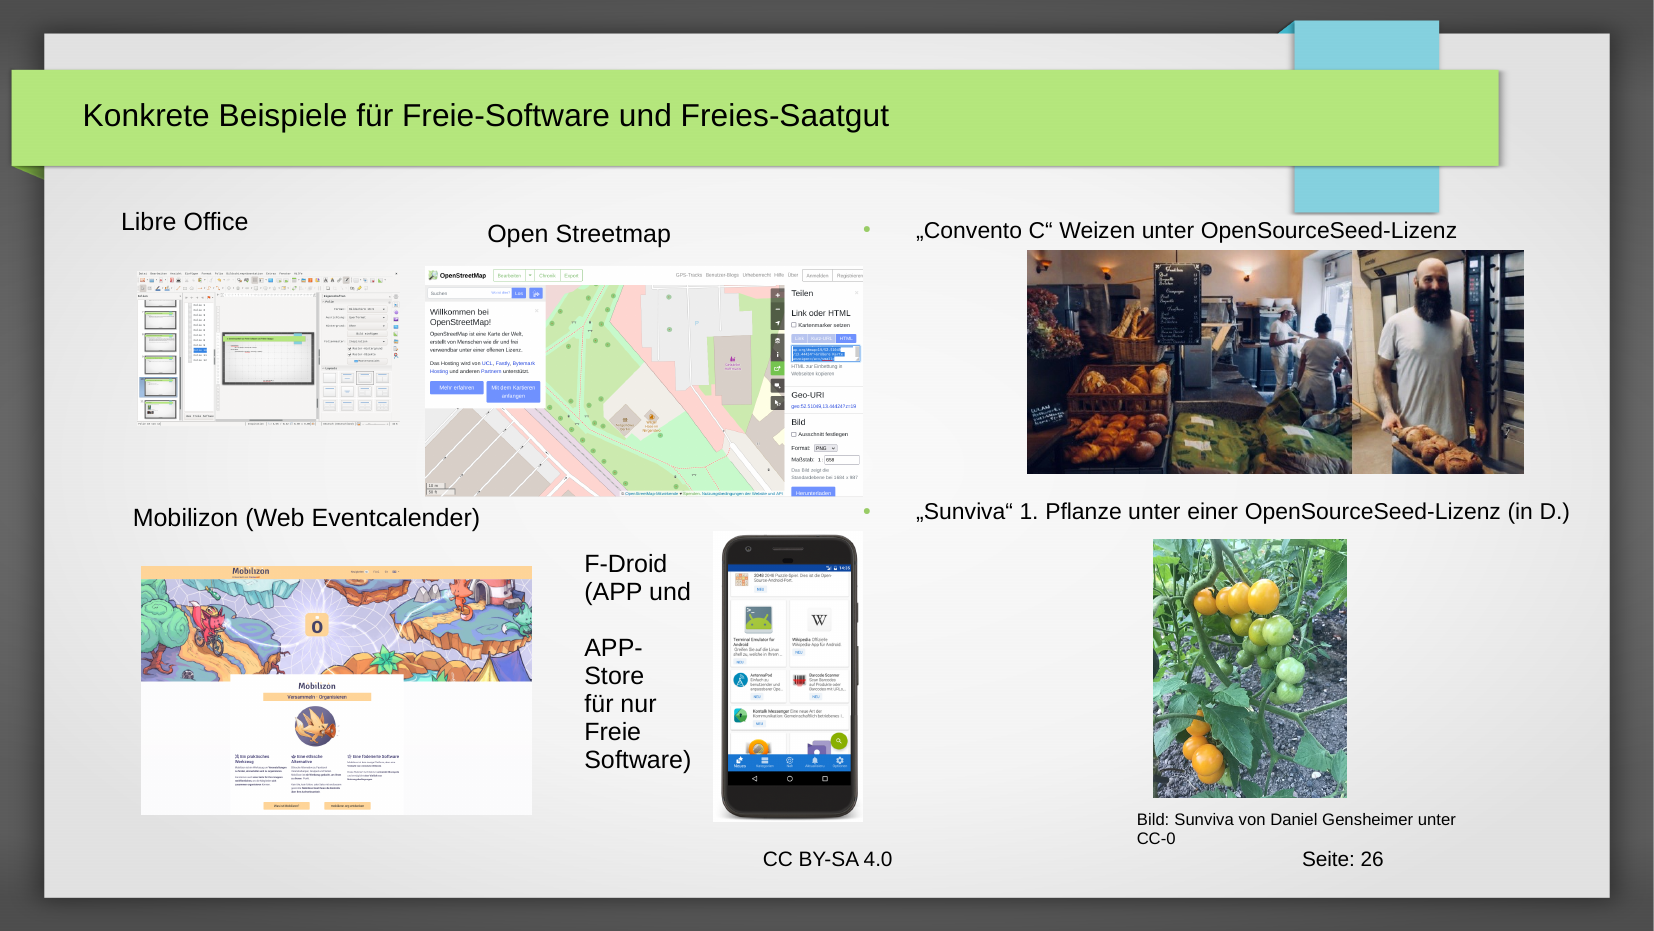

# Konkrete Beispiele für Freie-Software und Freies-Saatgut
Libre Office
Open Streetmap
„Convento C“ Weizen unter OpenSourceSeed-Lizenz
Mobilizon (Web Eventcalender)
„Sunviva“ 1. Pflanze unter einer OpenSourceSeed-Lizenz (in D.)
F-Droid
(APP und
APP-Store
für nur
Freie Software)
Bild: Sunviva von Daniel Gensheimer unter CC-0